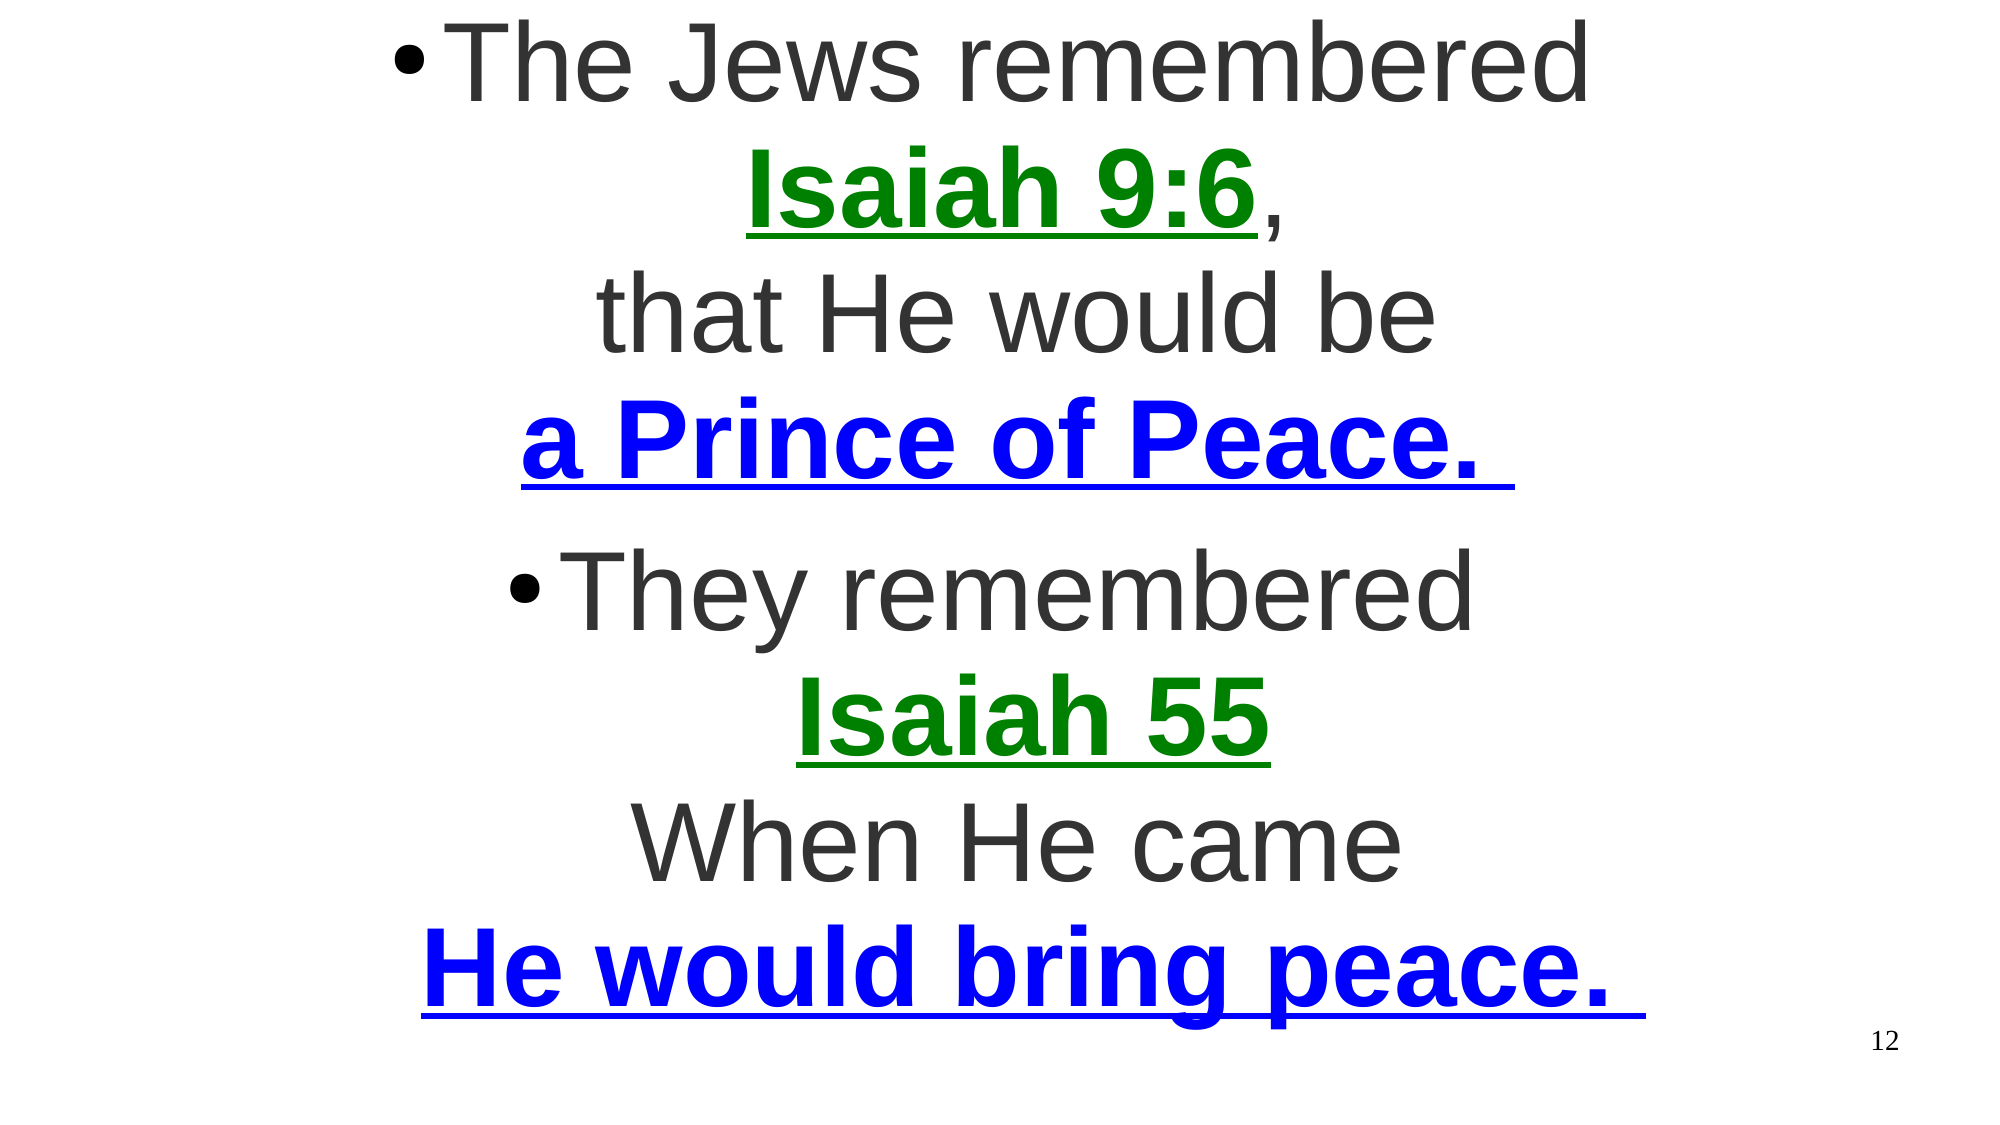

# The Jews remembered  Isaiah 9:6, that He would be a Prince of Peace.
They remembered
Isaiah 55
When He came
He would bring peace.
12